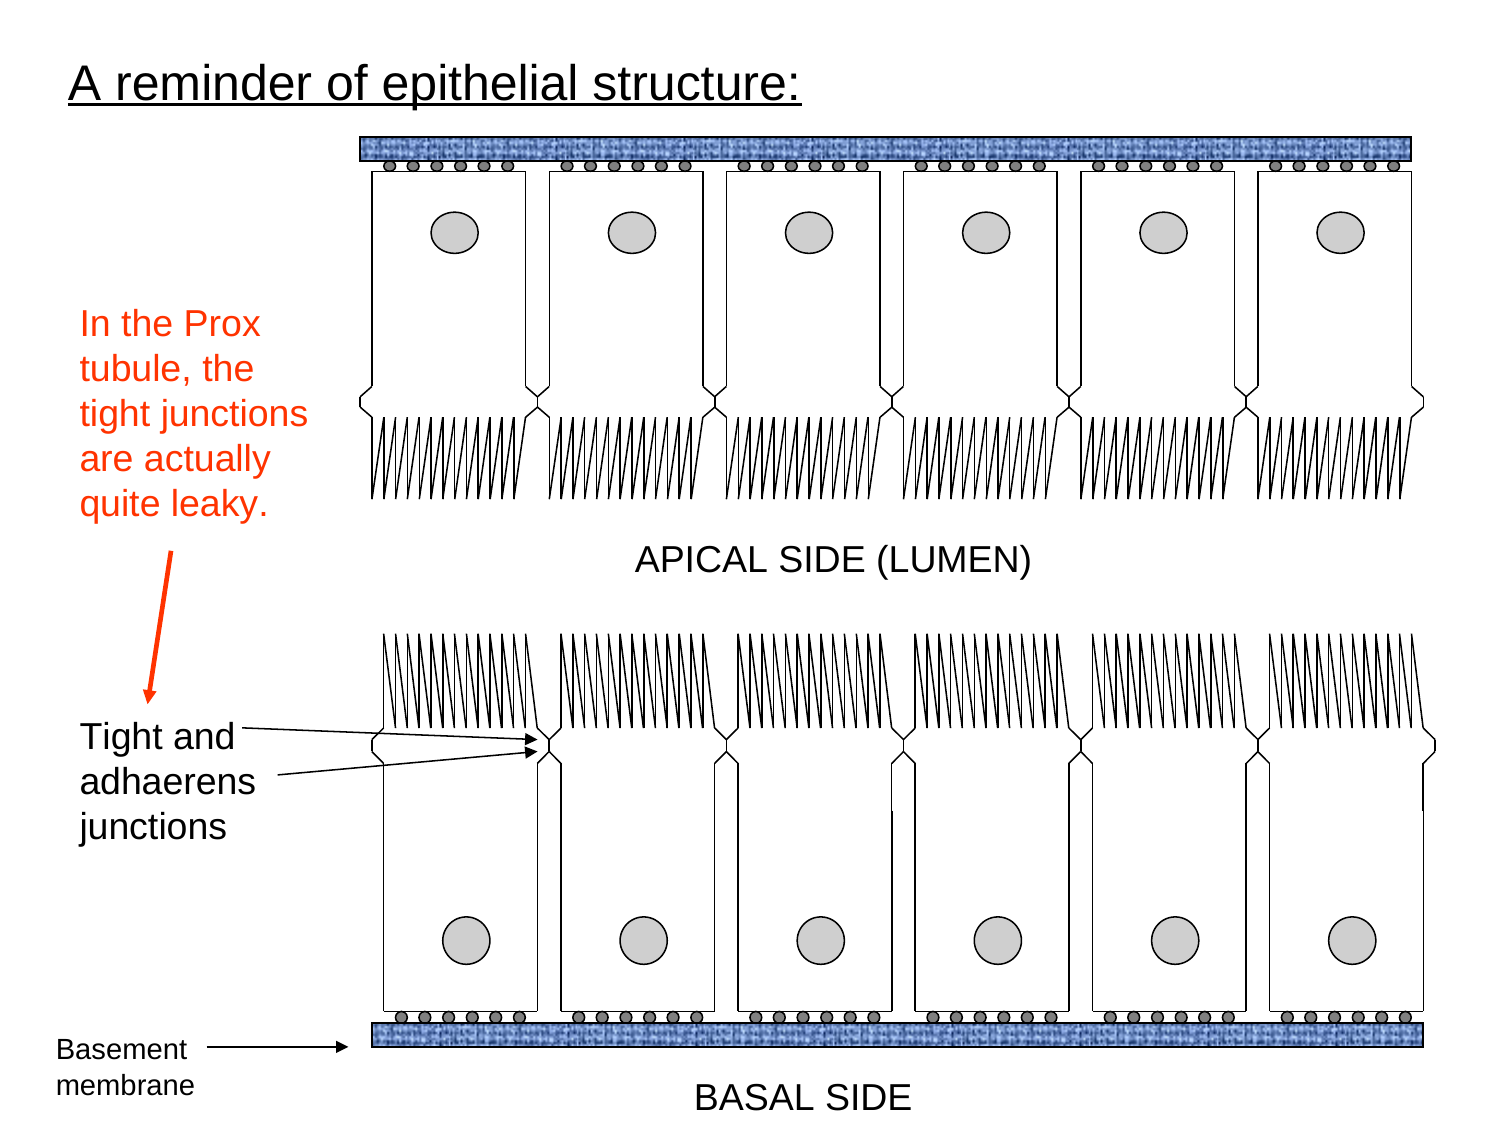

A reminder of epithelial structure:
In the Prox tubule, the tight junctions are actually quite leaky.
APICAL SIDE (LUMEN)
Tight and adhaerens junctions
Basement membrane
BASAL SIDE